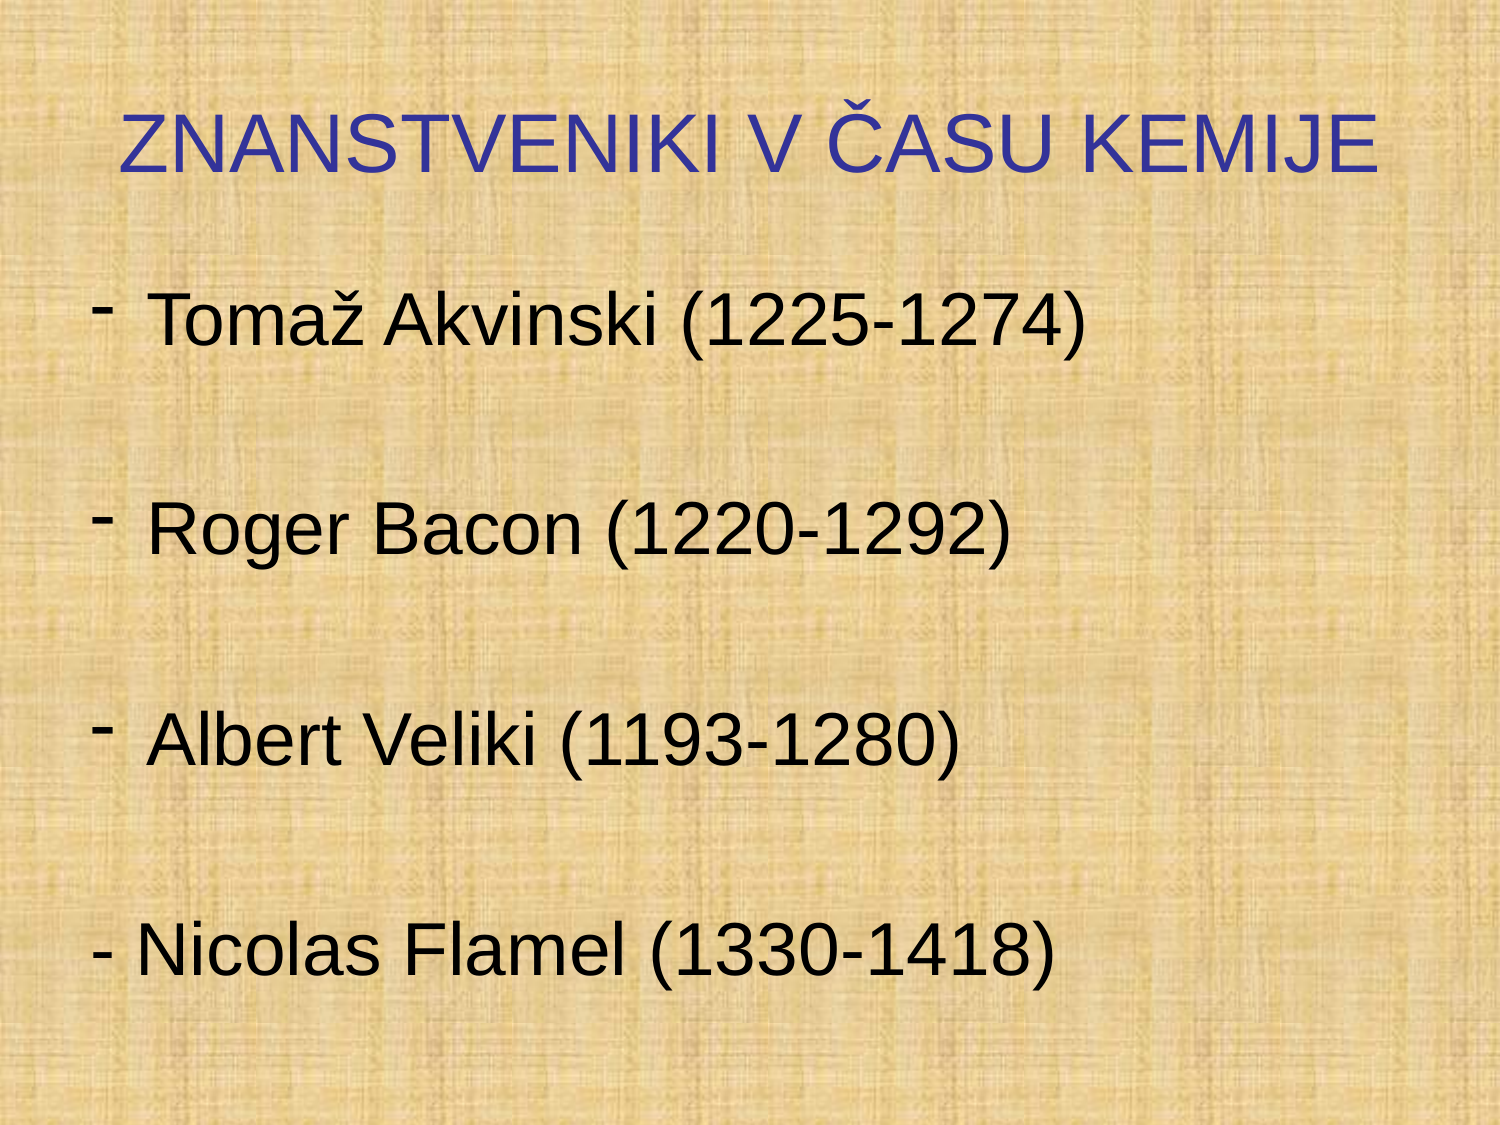

# ZNANSTVENIKI V ČASU KEMIJE
Tomaž Akvinski (1225-1274)
Roger Bacon (1220-1292)
Albert Veliki (1193-1280)
- Nicolas Flamel (1330-1418)